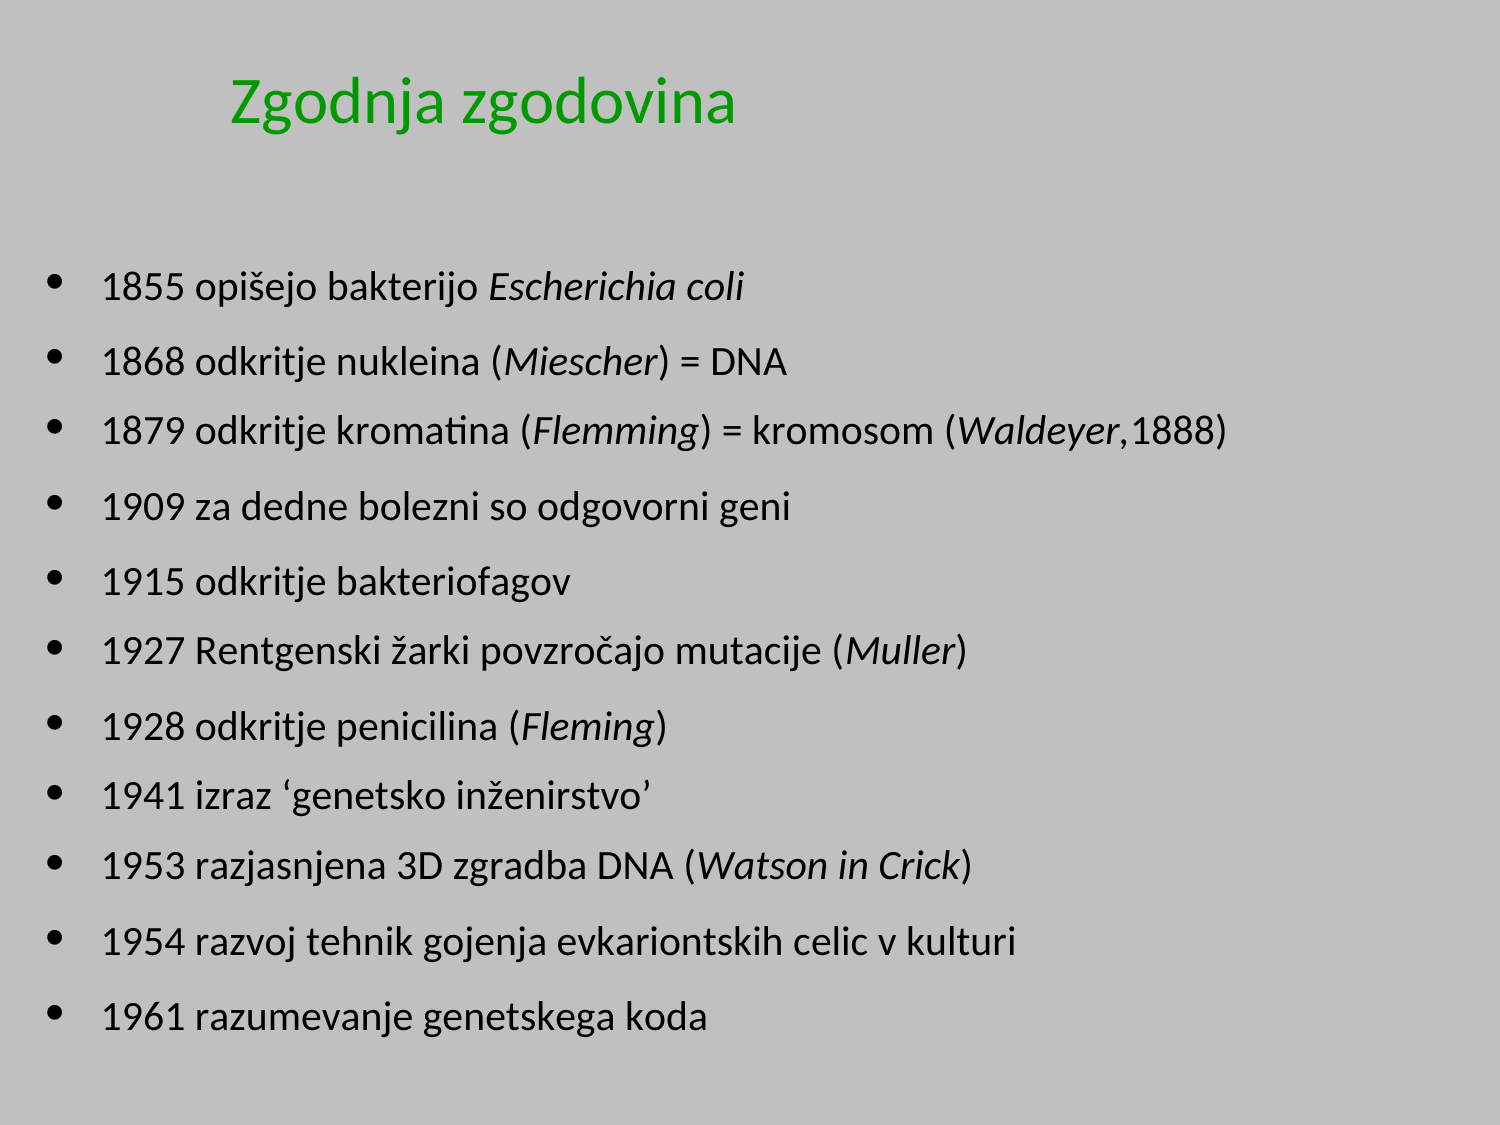

# Zgodnja zgodovina
1855 opišejo bakterijo Escherichia coli
1868 odkritje nukleina (Miescher) = DNA
1879 odkritje kromatina (Flemming) = kromosom (Waldeyer,1888)
1909 za dedne bolezni so odgovorni geni
1915 odkritje bakteriofagov
1927 Rentgenski žarki povzročajo mutacije (Muller)
1928 odkritje penicilina (Fleming)
1941 izraz ‘genetsko inženirstvo’
1953 razjasnjena 3D zgradba DNA (Watson in Crick)
1954 razvoj tehnik gojenja evkariontskih celic v kulturi
1961 razumevanje genetskega koda